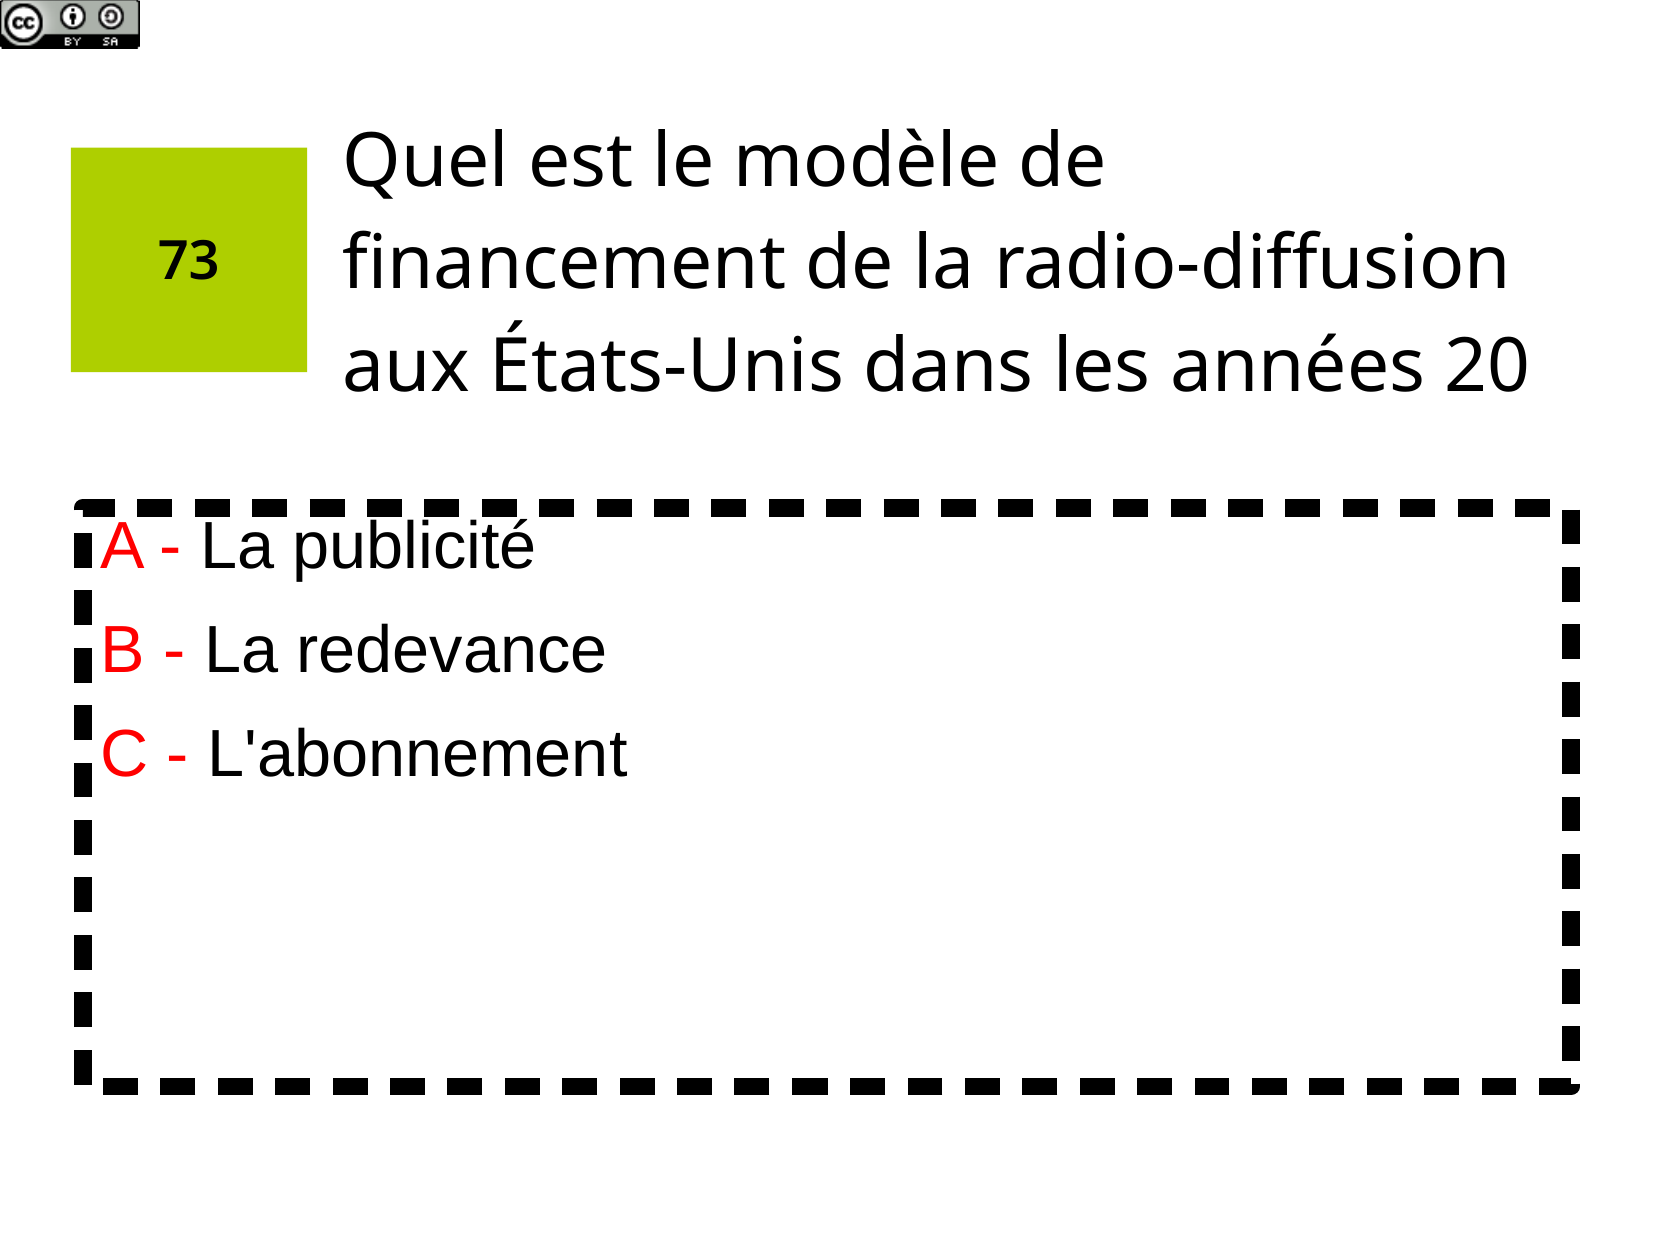

# Quel est le modèle de financement de la radio-diffusion aux États-Unis dans les années 20
73
La publicité
La redevance
L'abonnement